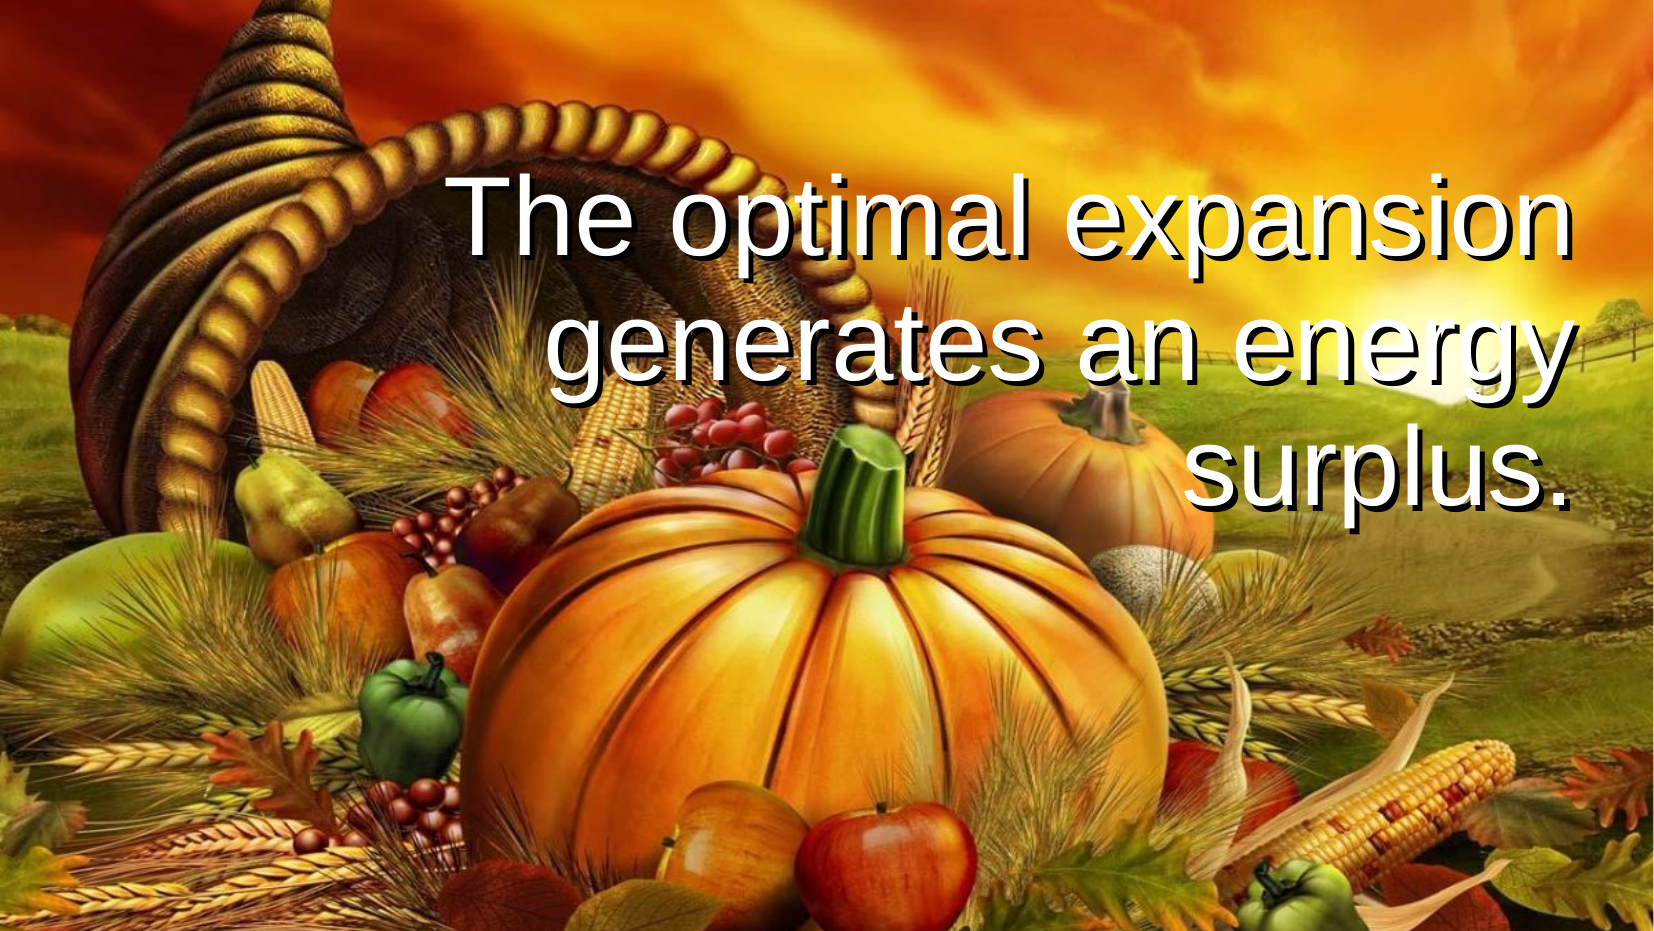

# The optimal expansion generates an energy surplus.